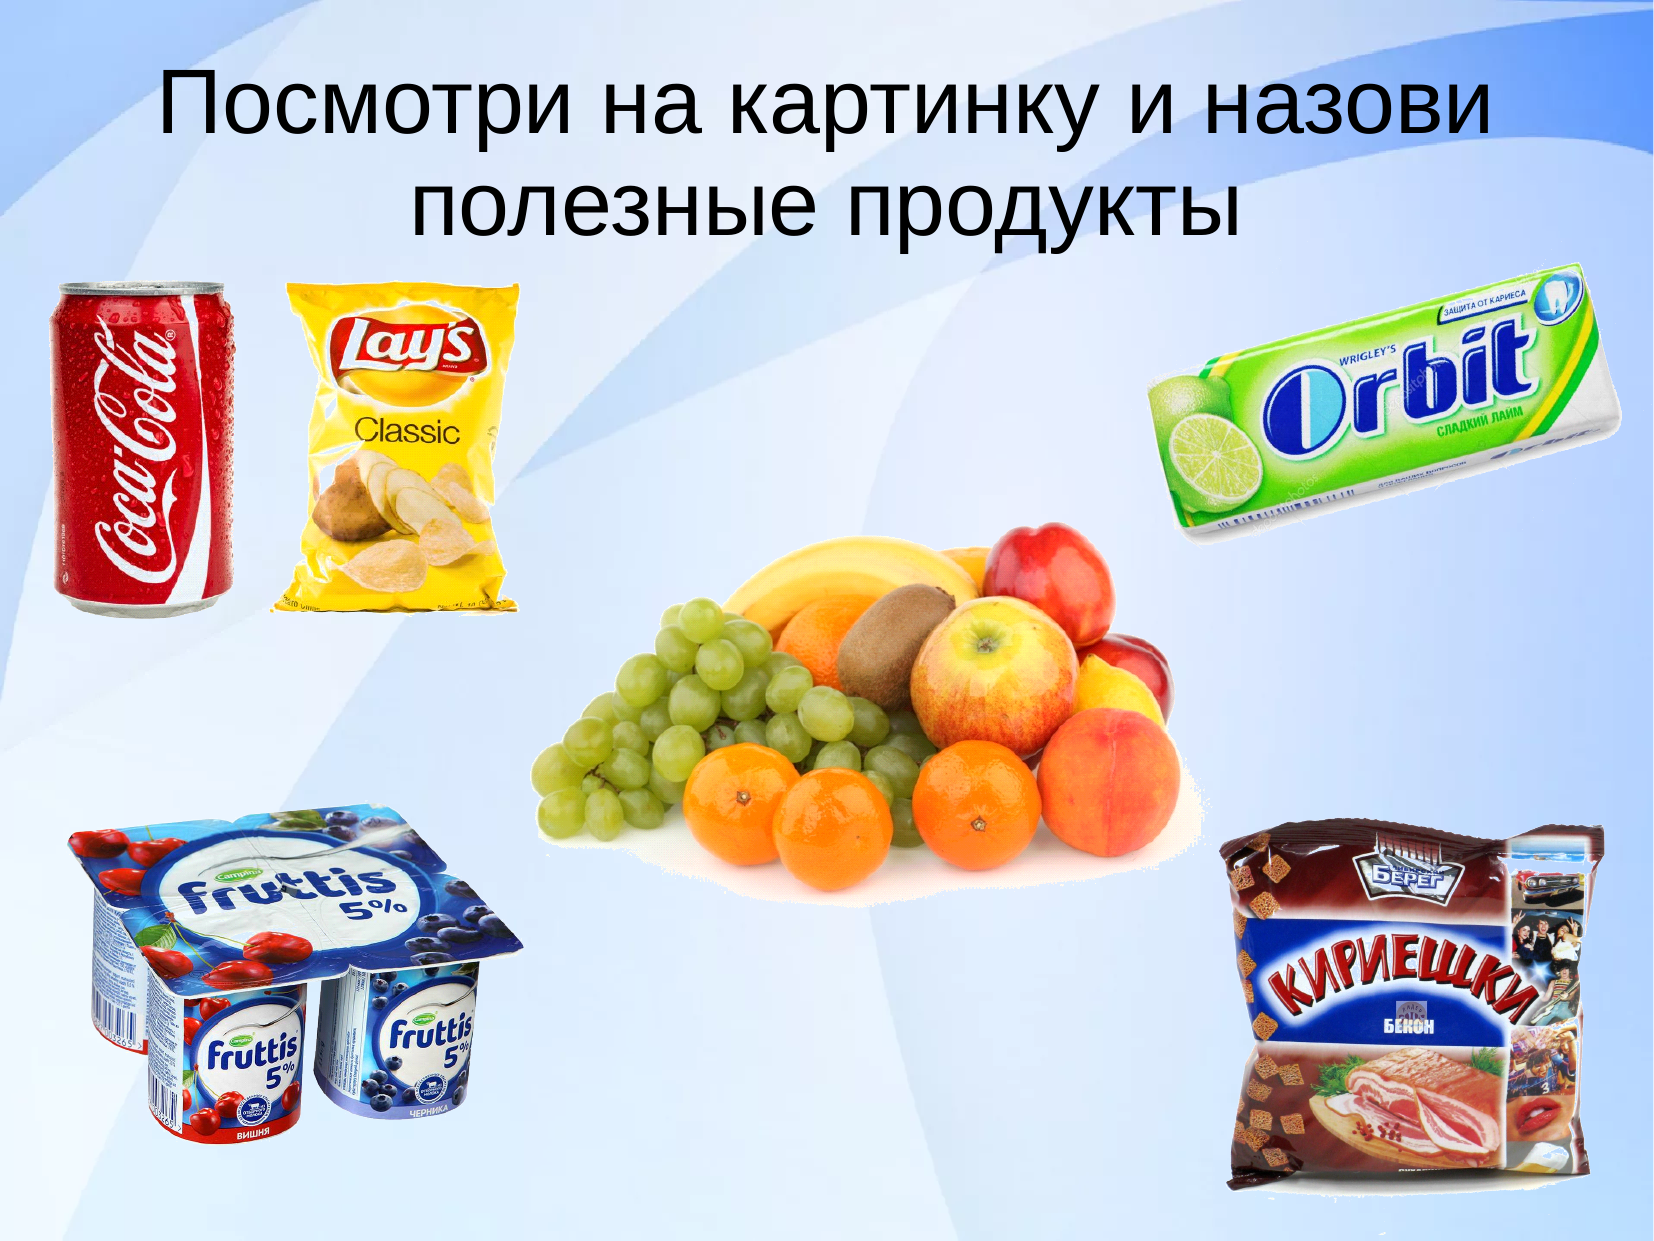

# Посмотри на картинку и назови полезные продукты